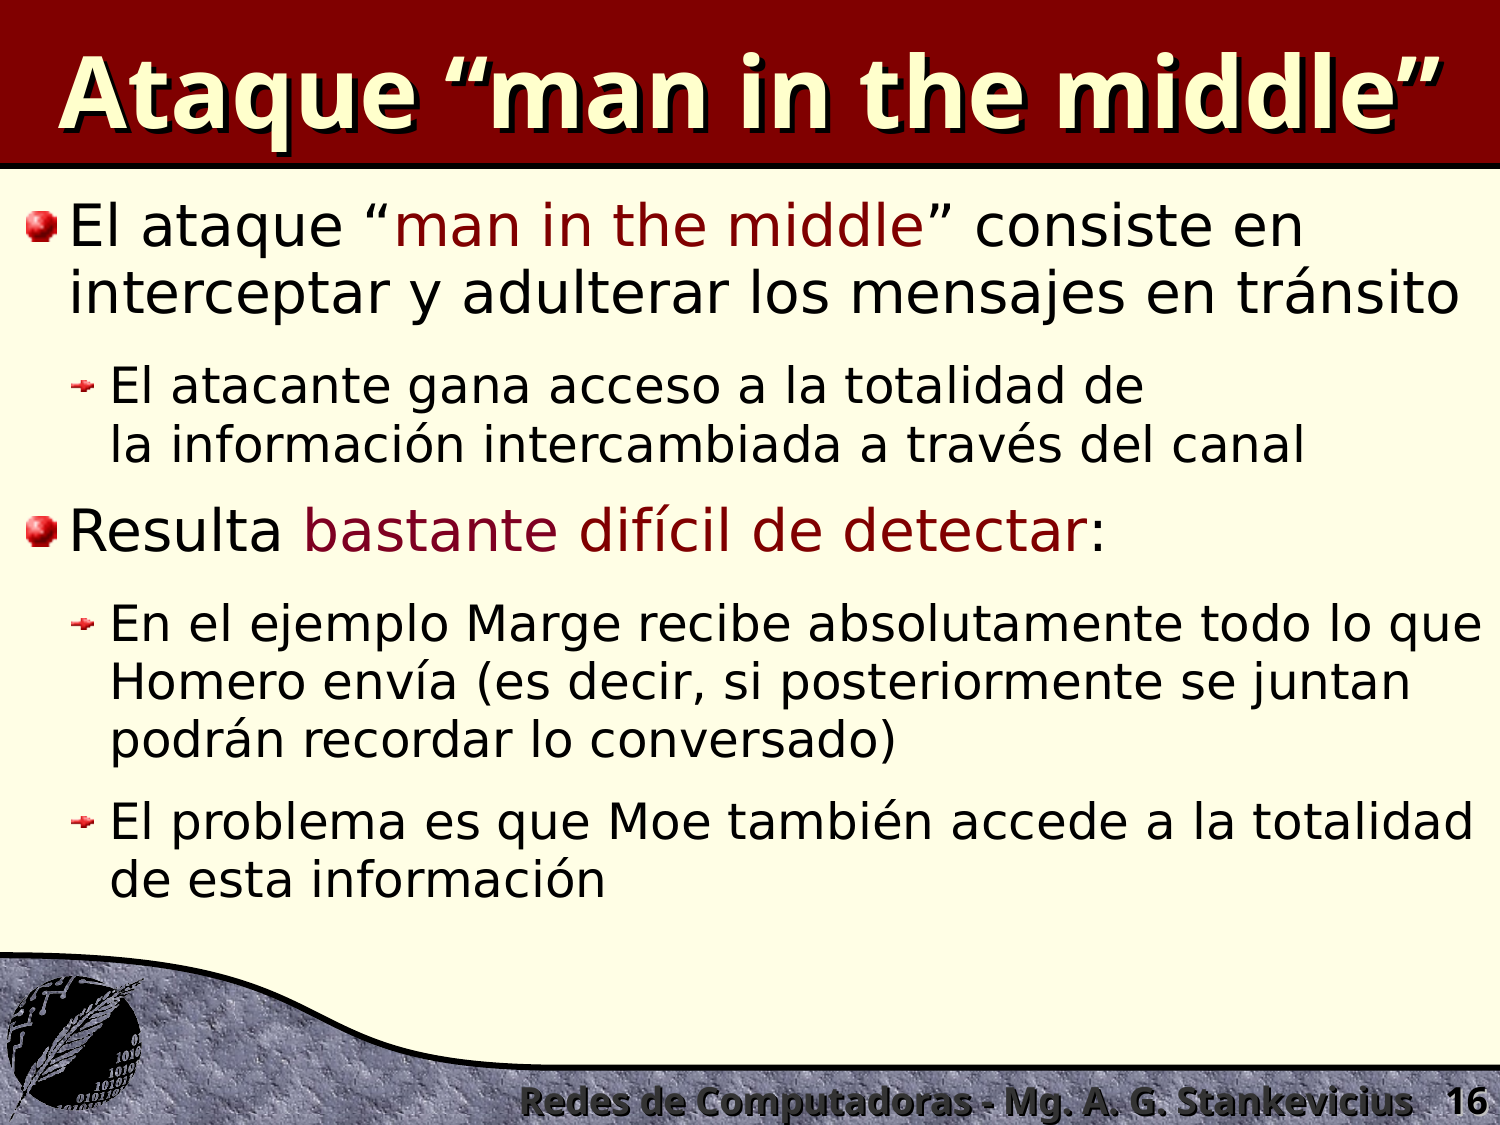

# Ataque “man in the middle”
El ataque “man in the middle” consiste en interceptar y adulterar los mensajes en tránsito
El atacante gana acceso a la totalidad de
la información intercambiada a través del canal
Resulta bastante difícil de detectar:
En el ejemplo Marge recibe absolutamente todo lo que Homero envía (es decir, si posteriormente se juntan podrán recordar lo conversado)
El problema es que Moe también accede a la totalidad de esta información
16